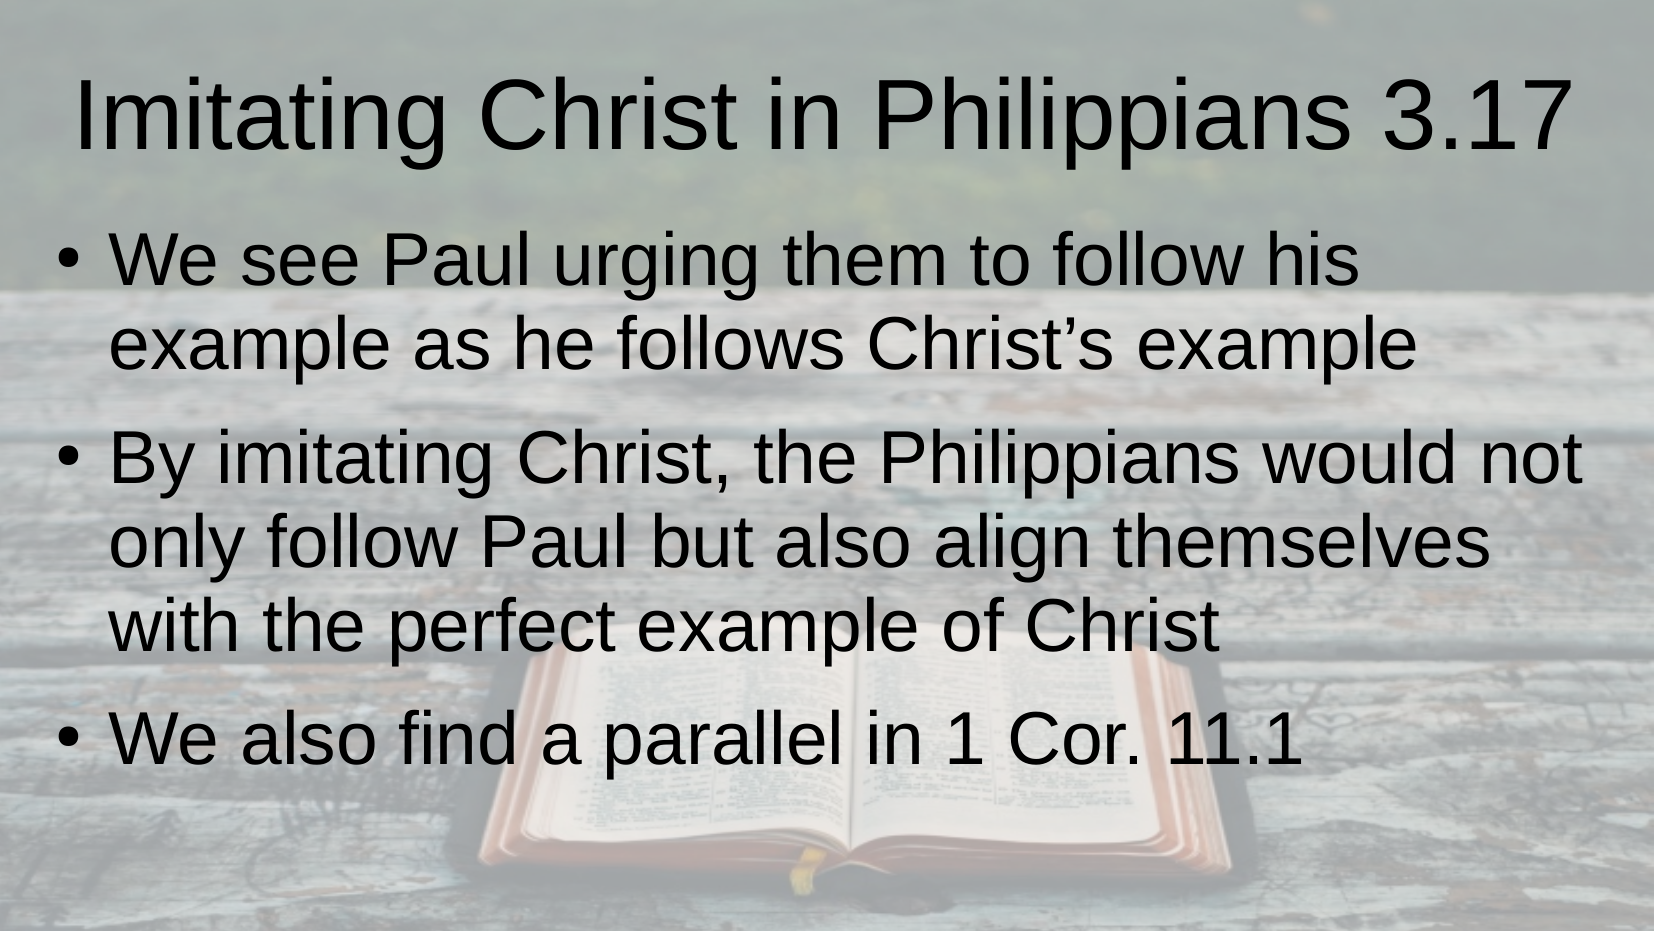

# Imitating Christ in Philippians 3.17
We see Paul urging them to follow his example as he follows Christ’s example
By imitating Christ, the Philippians would not only follow Paul but also align themselves with the perfect example of Christ
We also find a parallel in 1 Cor. 11.1